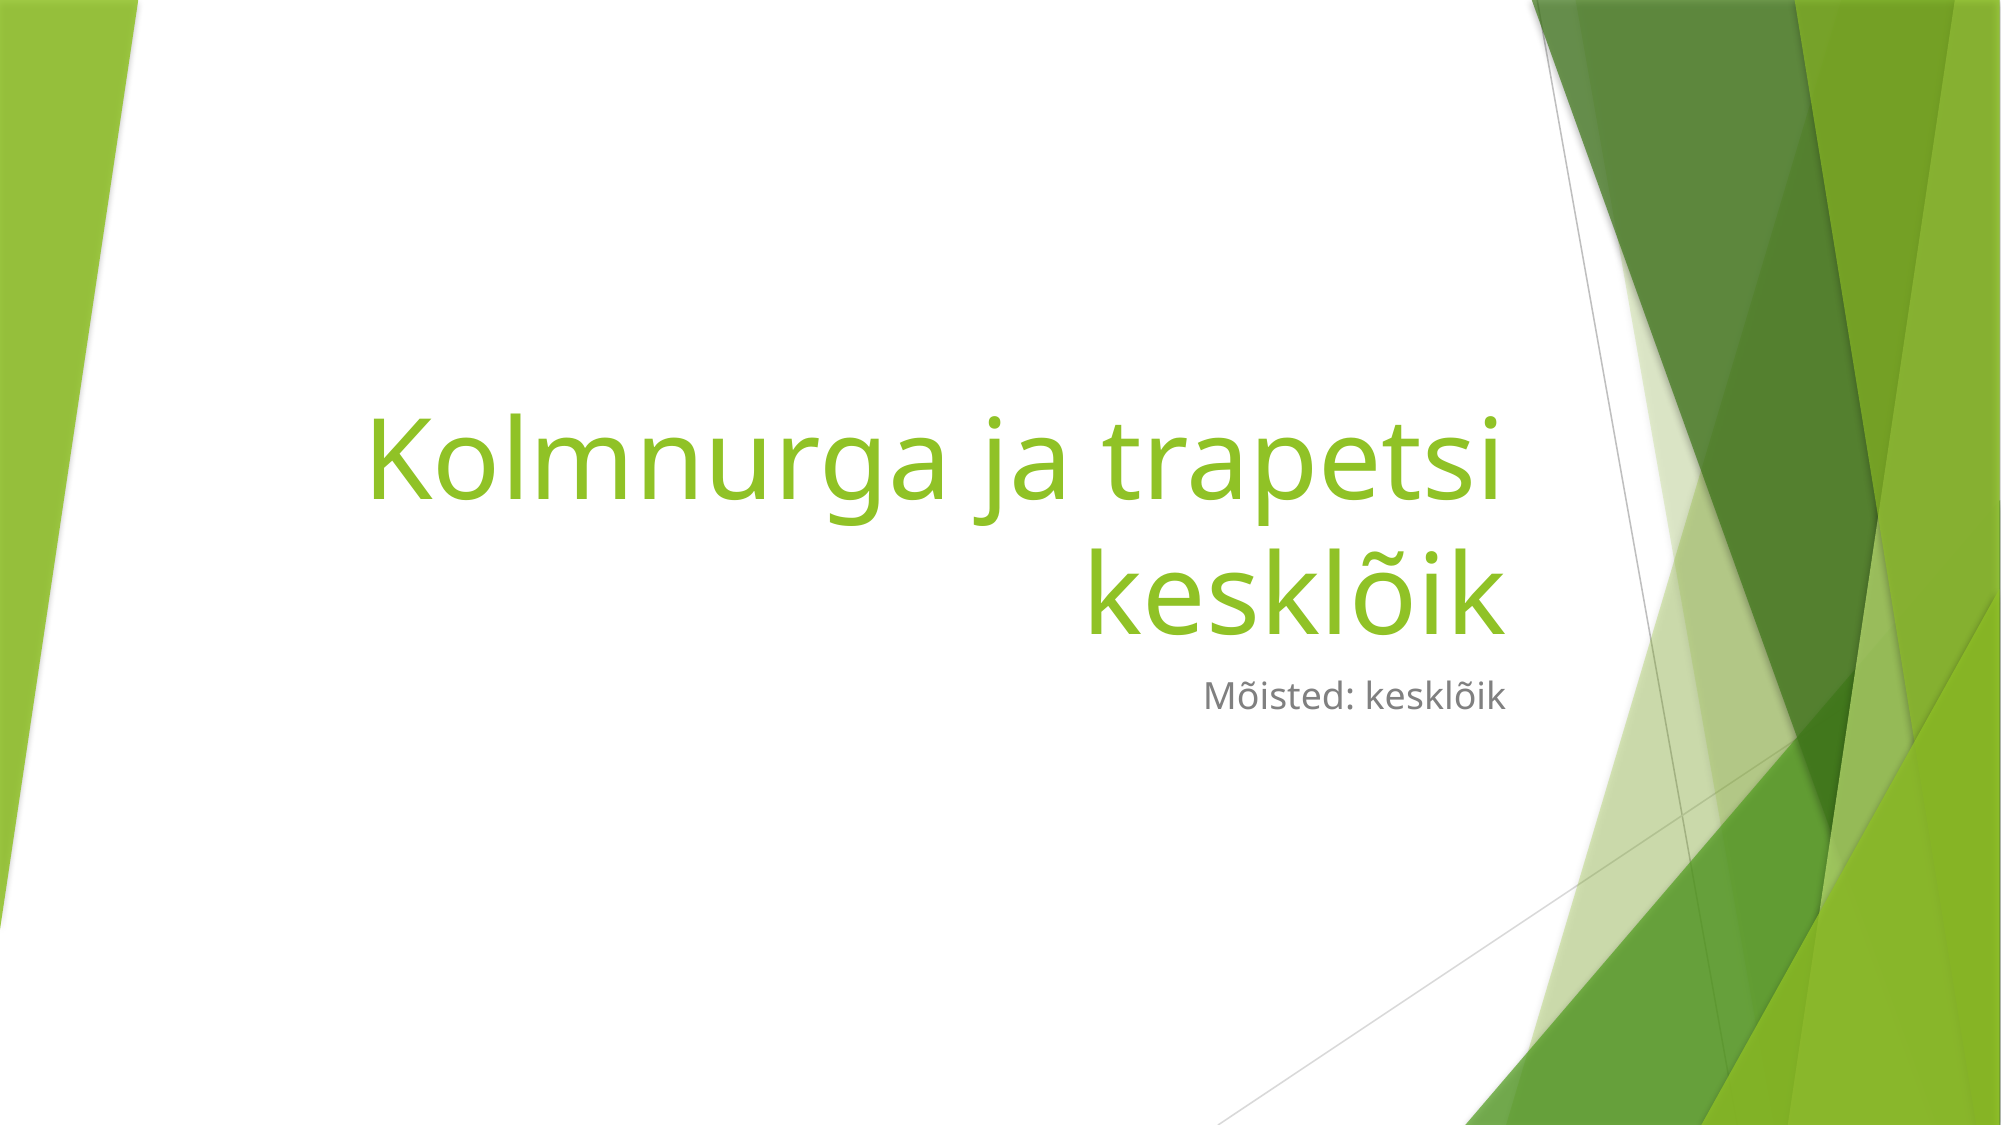

# Kolmnurga ja trapetsi kesklõik
Mõisted: kesklõik